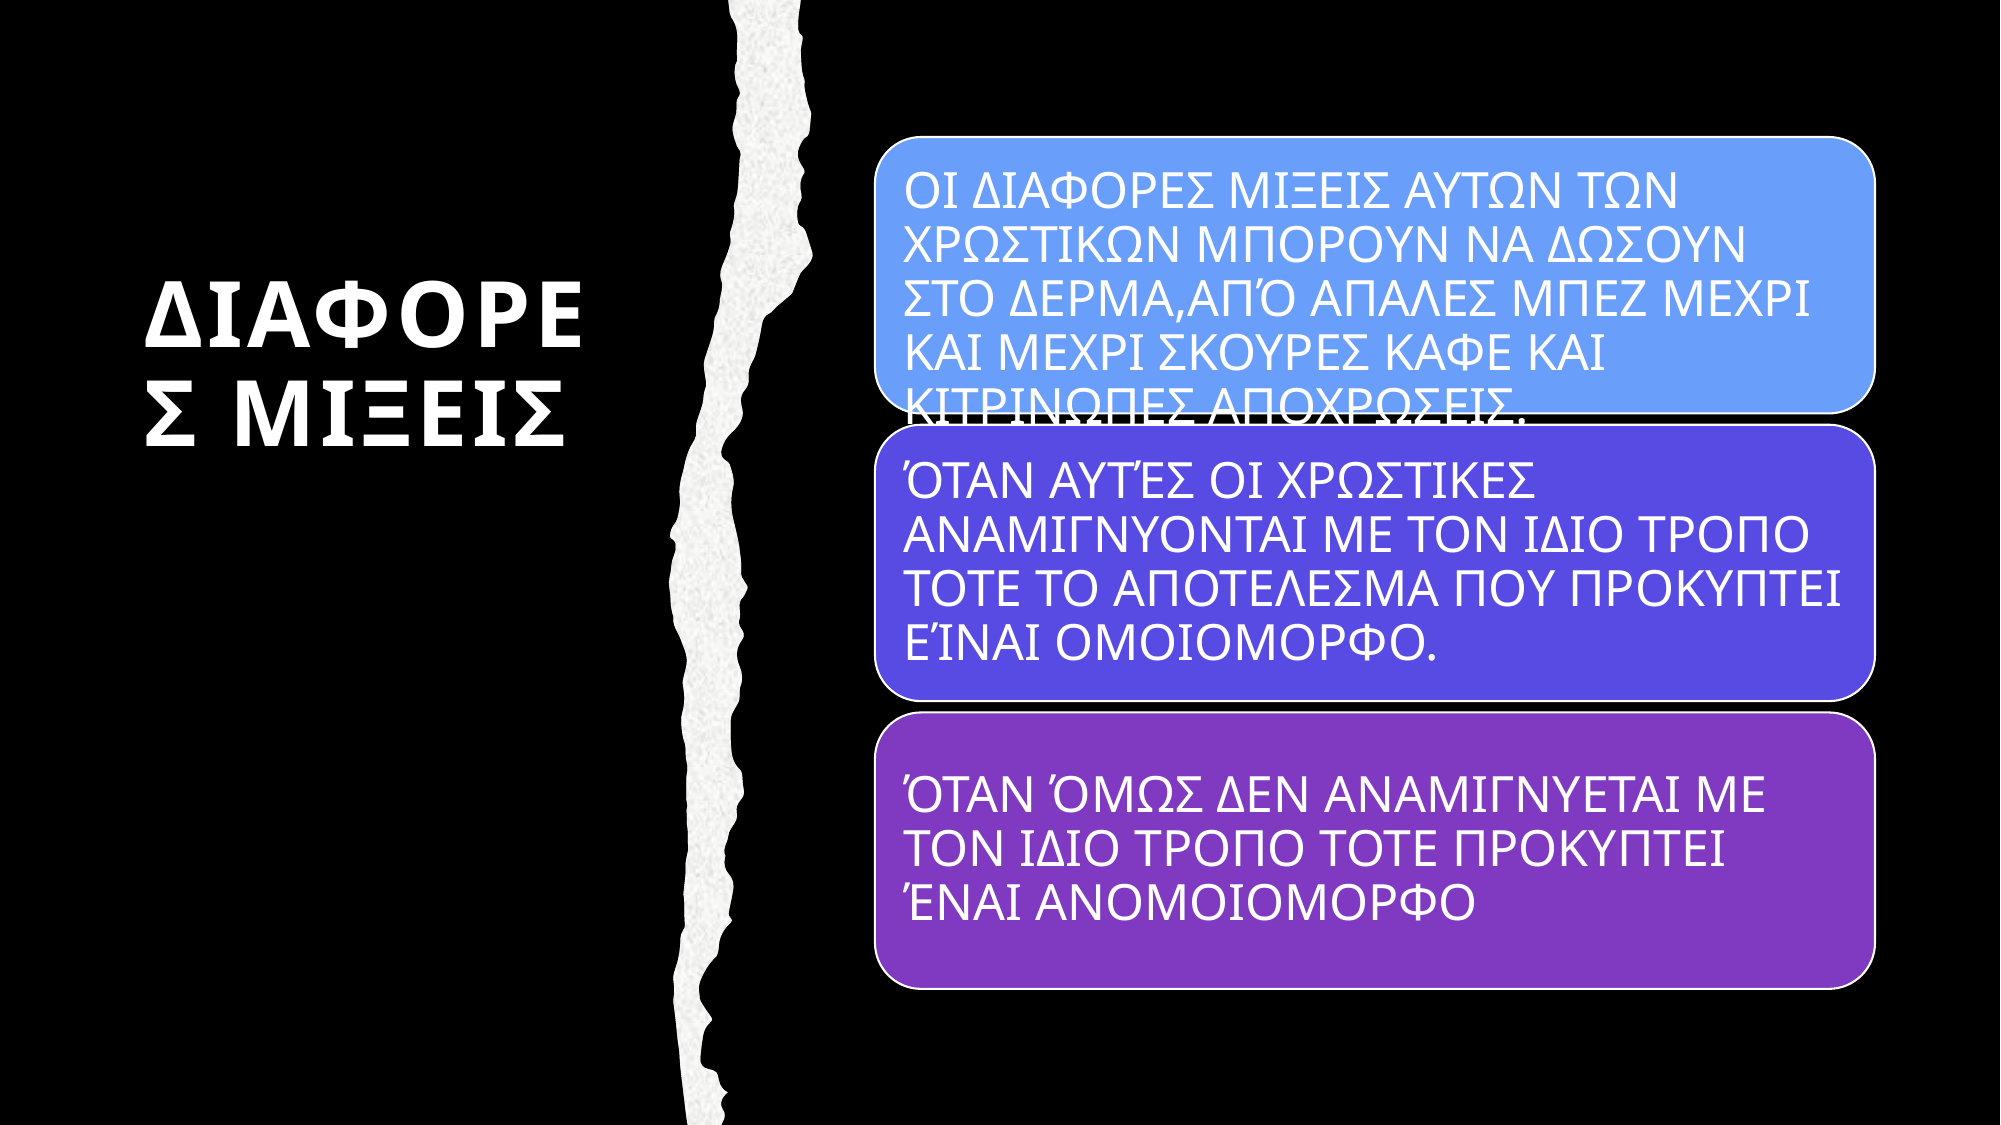

ΟΙ ΔΙΑΦΟΡΕΣ ΜΙΞΕΙΣ ΑΥΤΩΝ ΤΩΝ ΧΡΩΣΤΙΚΩΝ ΜΠΟΡΟΥΝ ΝΑ ΔΩΣΟΥΝ ΣΤΟ ΔΕΡΜΑ,ΑΠΌ ΑΠΑΛΕΣ ΜΠΕΖ ΜΕΧΡΙ ΚΑΙ ΜΕΧΡΙ ΣΚΟΥΡΕΣ ΚΑΦΕ ΚΑΙ ΚΙΤΡΙΝΩΠΕΣ ΑΠΟΧΡΩΣΕΙΣ.
ΌΤΑΝ ΑΥΤΈΣ ΟΙ ΧΡΩΣΤΙΚΕΣ ΑΝΑΜΙΓΝΥΟΝΤΑΙ ΜΕ ΤΟΝ ΙΔΙΟ ΤΡΟΠΟ ΤΟΤΕ ΤΟ ΑΠΟΤΕΛΕΣΜΑ ΠΟΥ ΠΡΟΚΥΠΤΕΙ ΕΊΝΑΙ ΟΜΟΙΟΜΟΡΦΟ.
ΌΤΑΝ ΌΜΩΣ ΔΕΝ ΑΝΑΜΙΓΝΥΕΤΑΙ ΜΕ ΤΟΝ ΙΔΙΟ ΤΡΟΠΟ ΤΟΤΕ ΠΡΟΚΥΠΤΕΙ ΈΝΑΙ ΑΝΟΜΟΙΟΜΟΡΦΟ
# ΔΙΑΦΟΡΕΣ ΜΙΞΕΙΣ